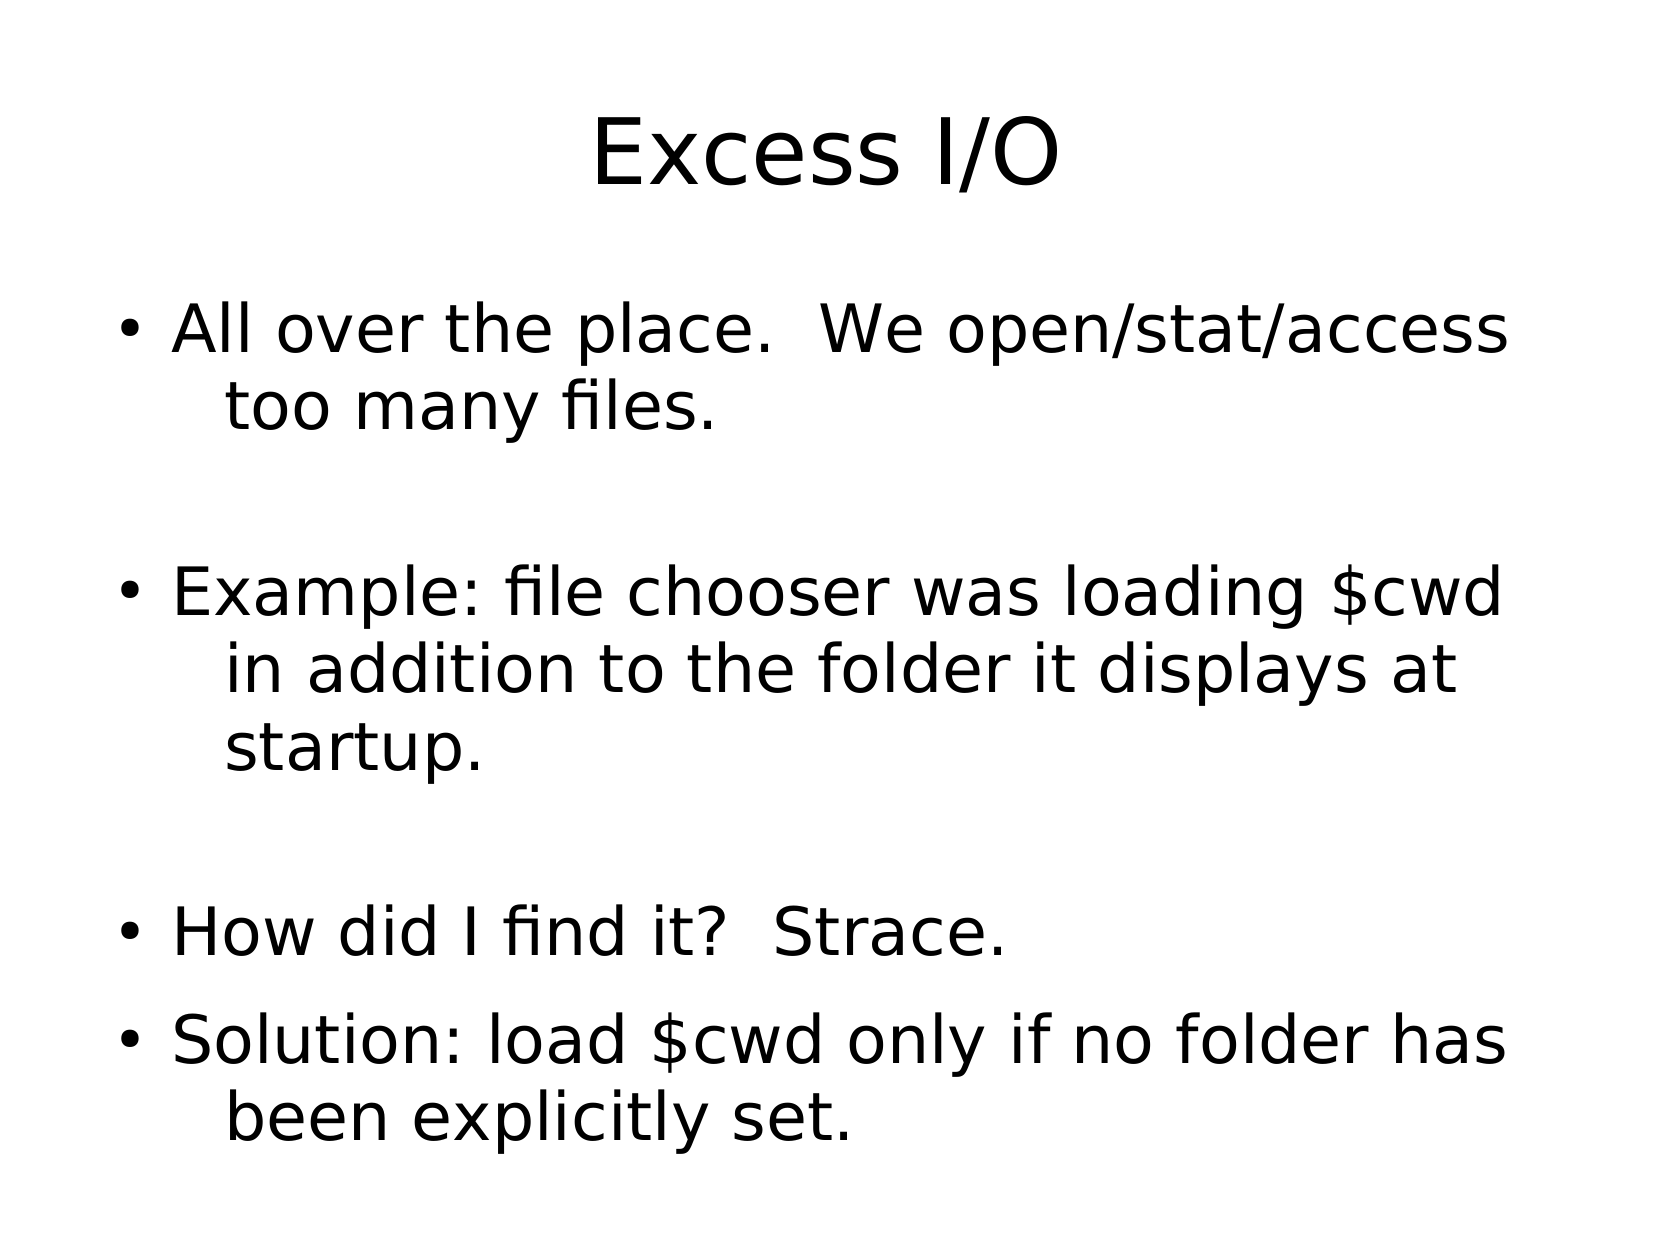

# Excess I/O
All over the place. We open/stat/access too many files.
Example: file chooser was loading $cwd in addition to the folder it displays at startup.
How did I find it? Strace.
Solution: load $cwd only if no folder has been explicitly set.